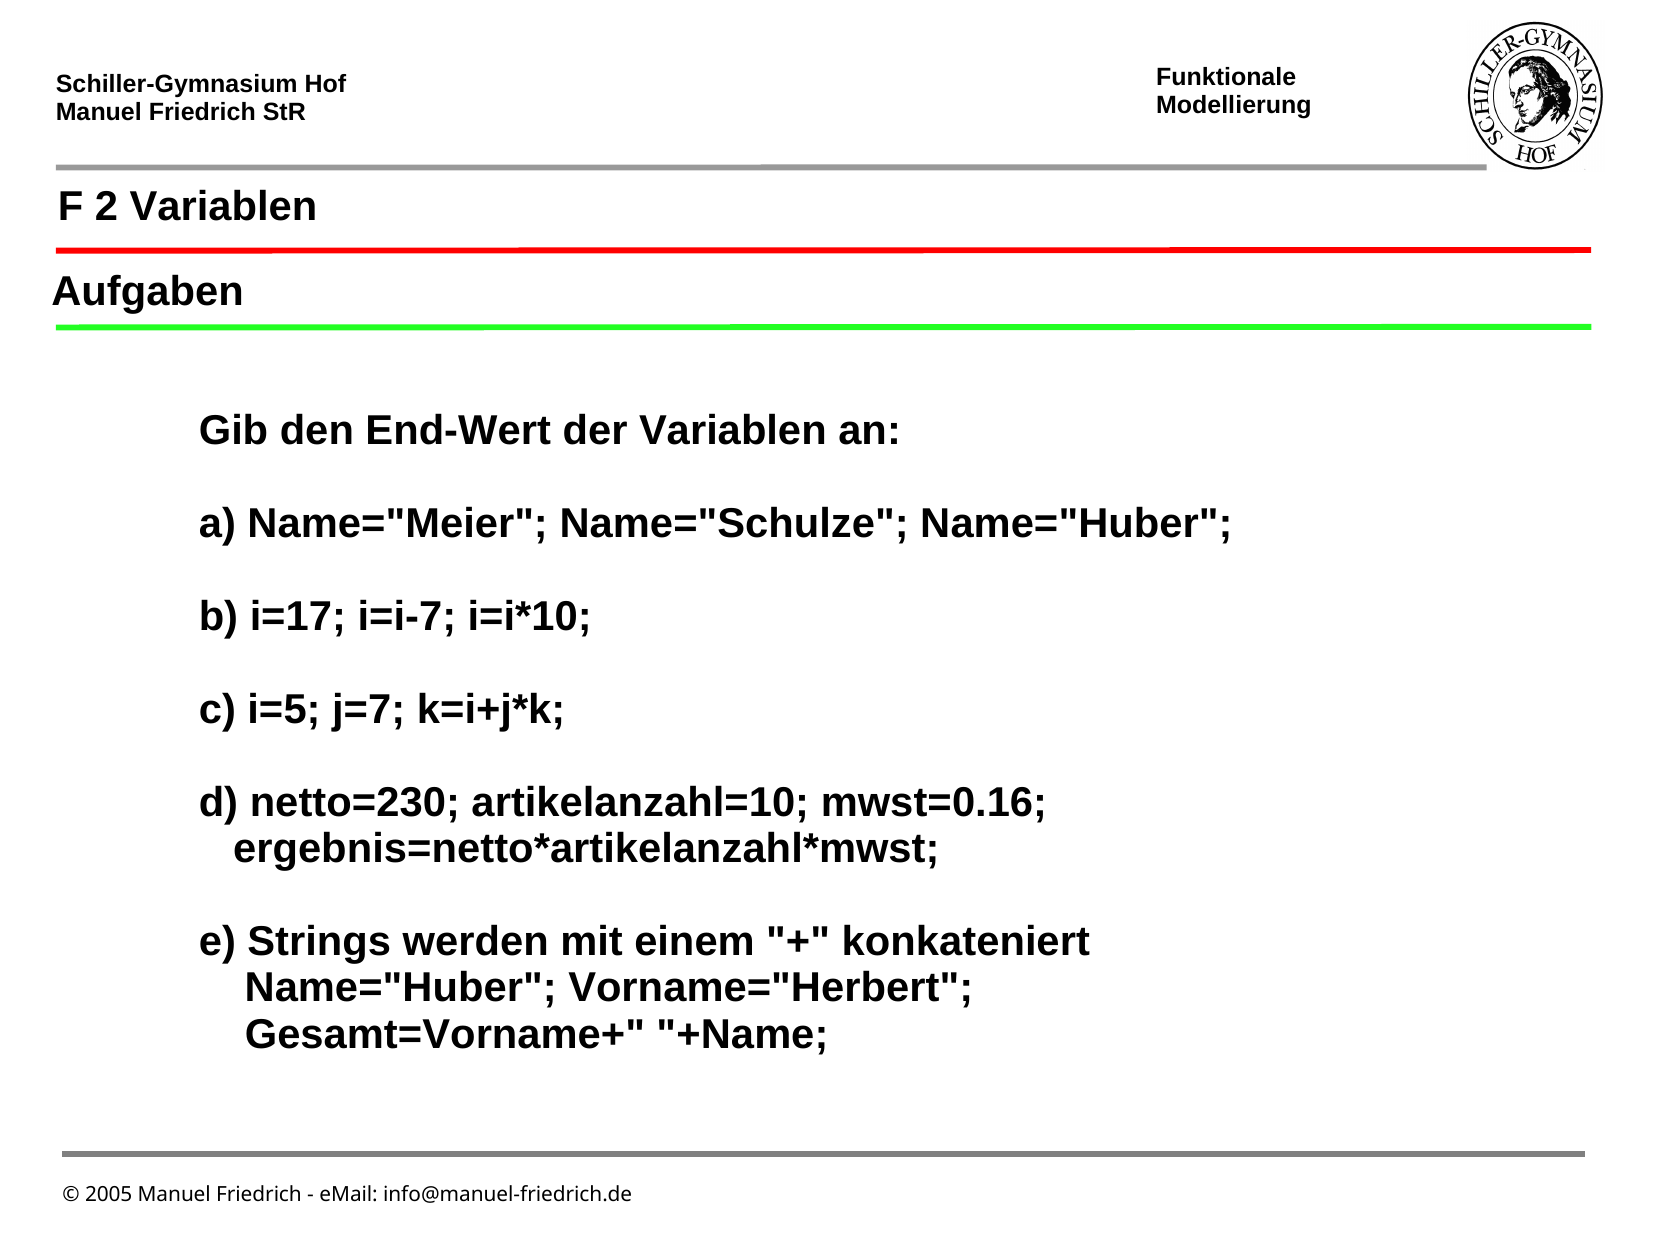

Funktionale
Modellierung
Schiller-Gymnasium Hof
Manuel Friedrich StR
F 2 Variablen
Aufgaben
Gib den End-Wert der Variablen an:
a) Name="Meier"; Name="Schulze"; Name="Huber";
b) i=17; i=i-7; i=i*10;
c) i=5; j=7; k=i+j*k;
d) netto=230; artikelanzahl=10; mwst=0.16;
 ergebnis=netto*artikelanzahl*mwst;
e) Strings werden mit einem "+" konkateniert
 Name="Huber"; Vorname="Herbert";
 Gesamt=Vorname+" "+Name;
© 2005 Manuel Friedrich - eMail: info@manuel-friedrich.de